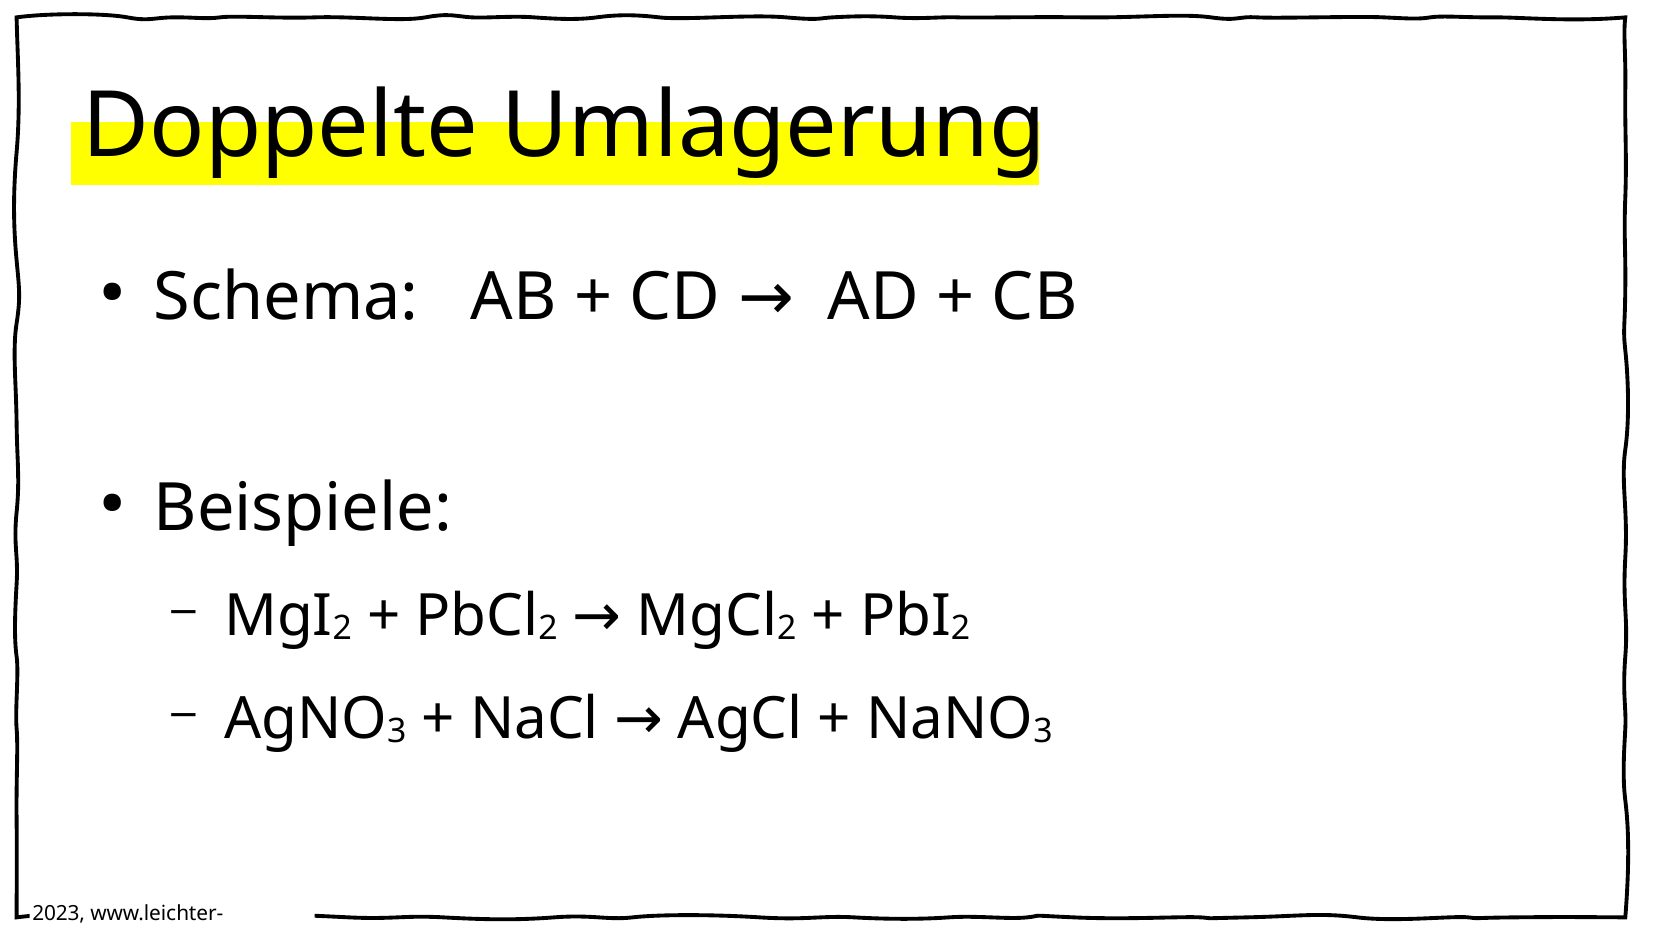

# Doppelte Umlagerung
Schema: AB + CD → AD + CB
Beispiele:
MgI2 + PbCl2 → MgCl2 + PbI2
AgNO3 + NaCl → AgCl + NaNO3